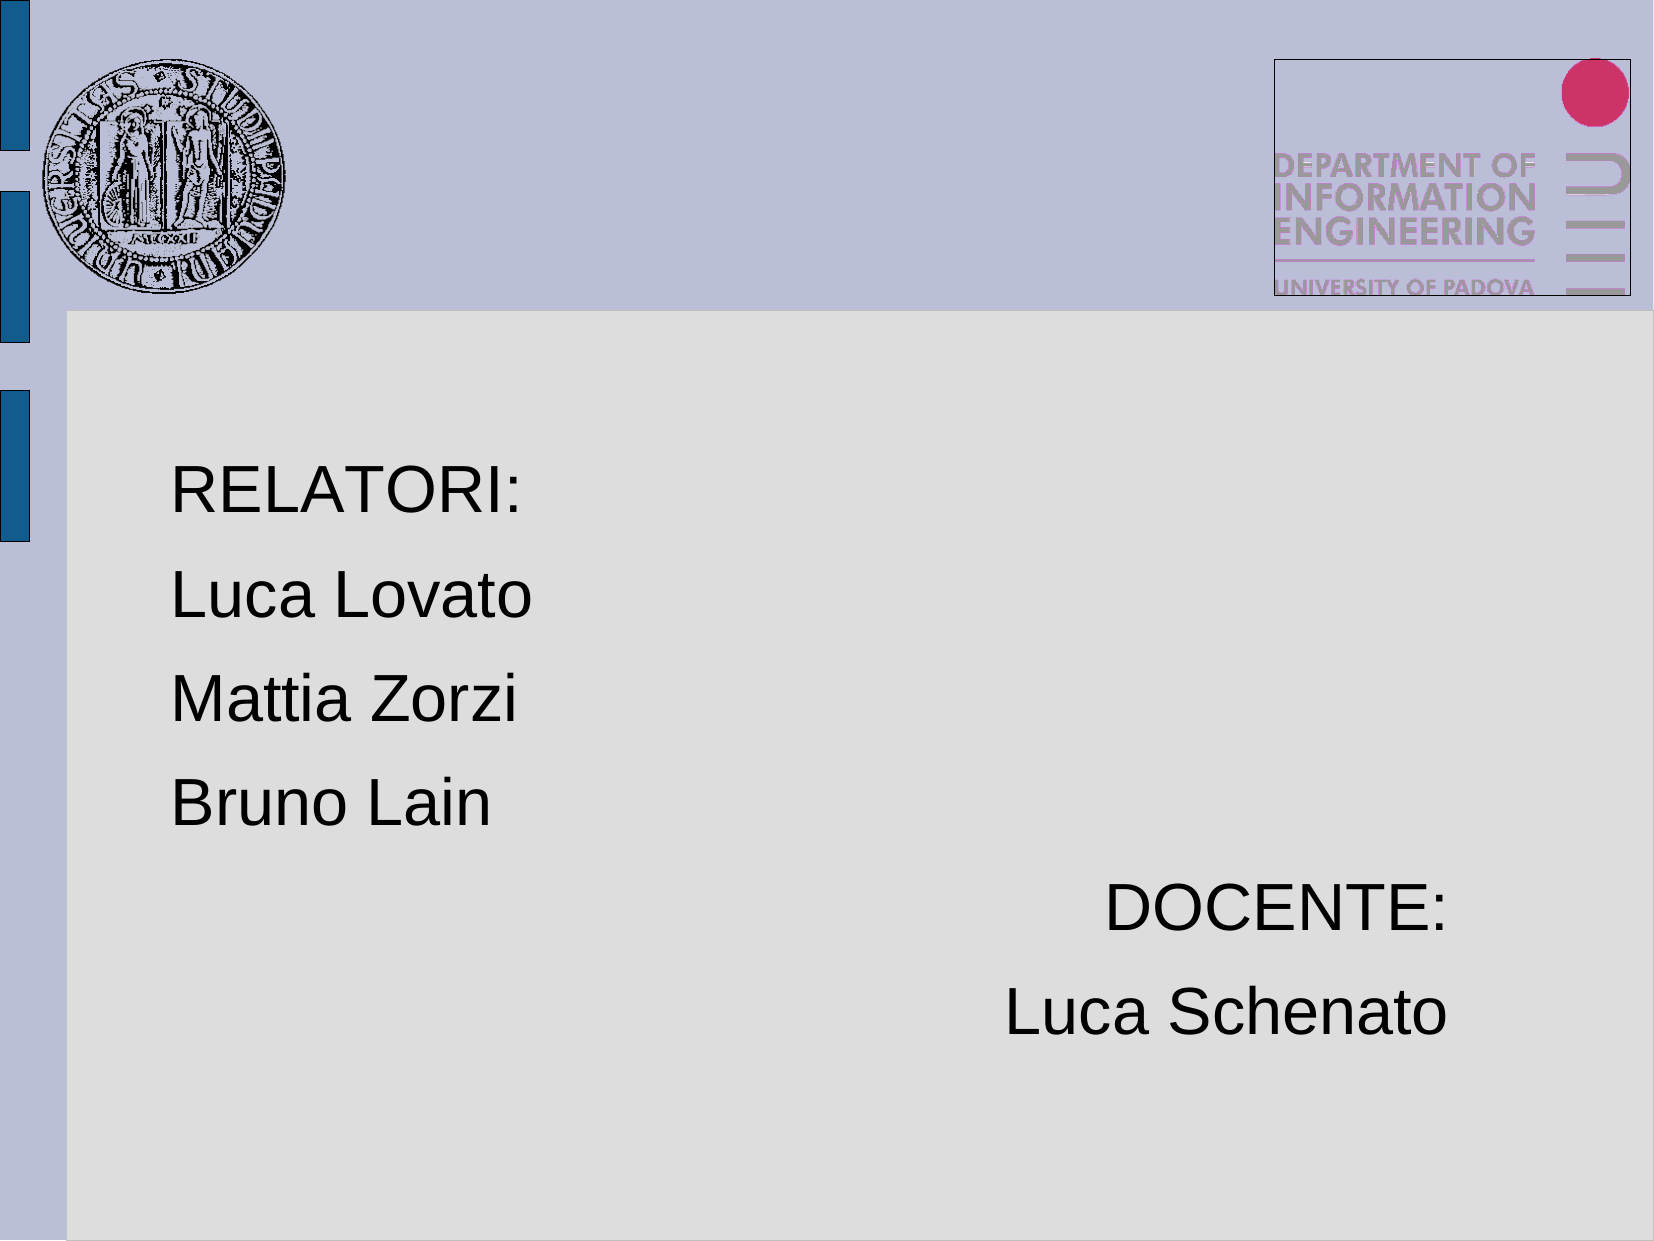

#
RELATORI:
Luca Lovato
Mattia Zorzi
Bruno Lain
DOCENTE:
Luca Schenato